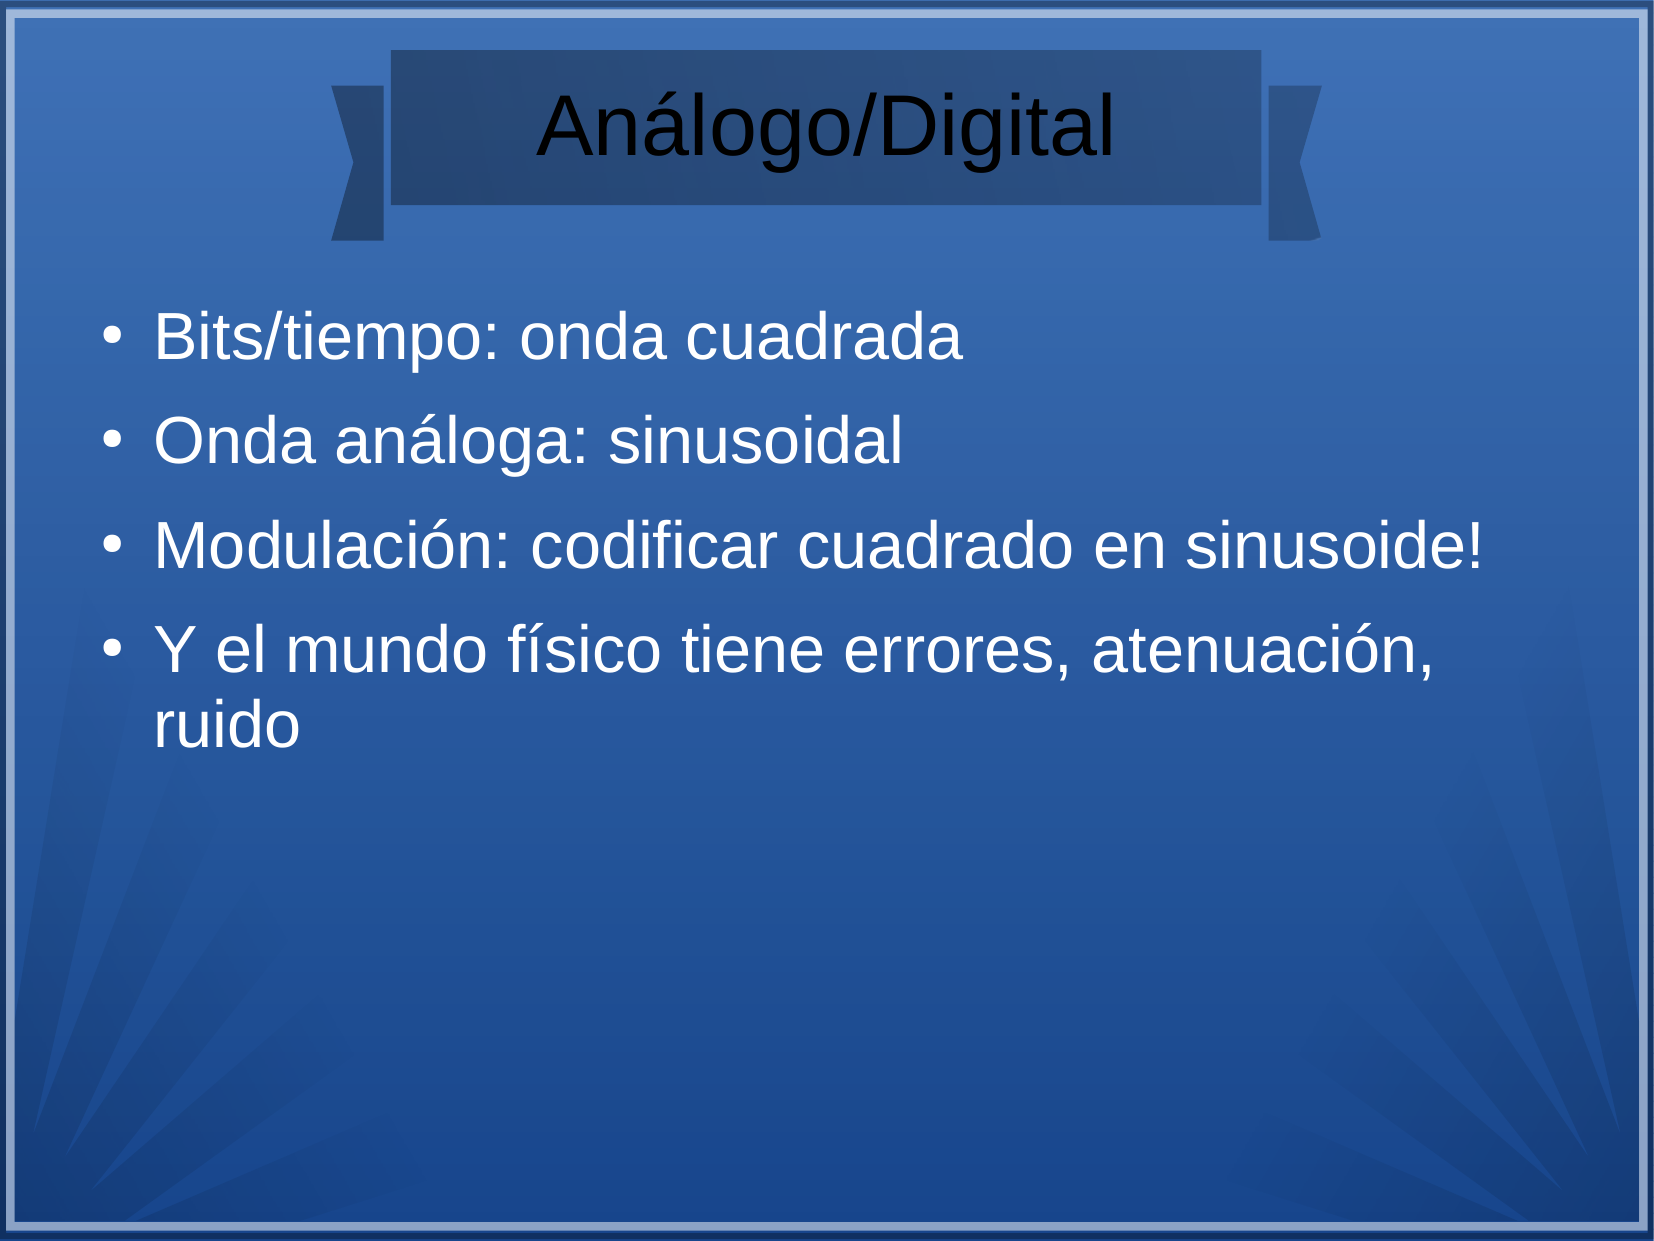

# Análogo/Digital
Bits/tiempo: onda cuadrada
Onda análoga: sinusoidal
Modulación: codificar cuadrado en sinusoide!
Y el mundo físico tiene errores, atenuación, ruido